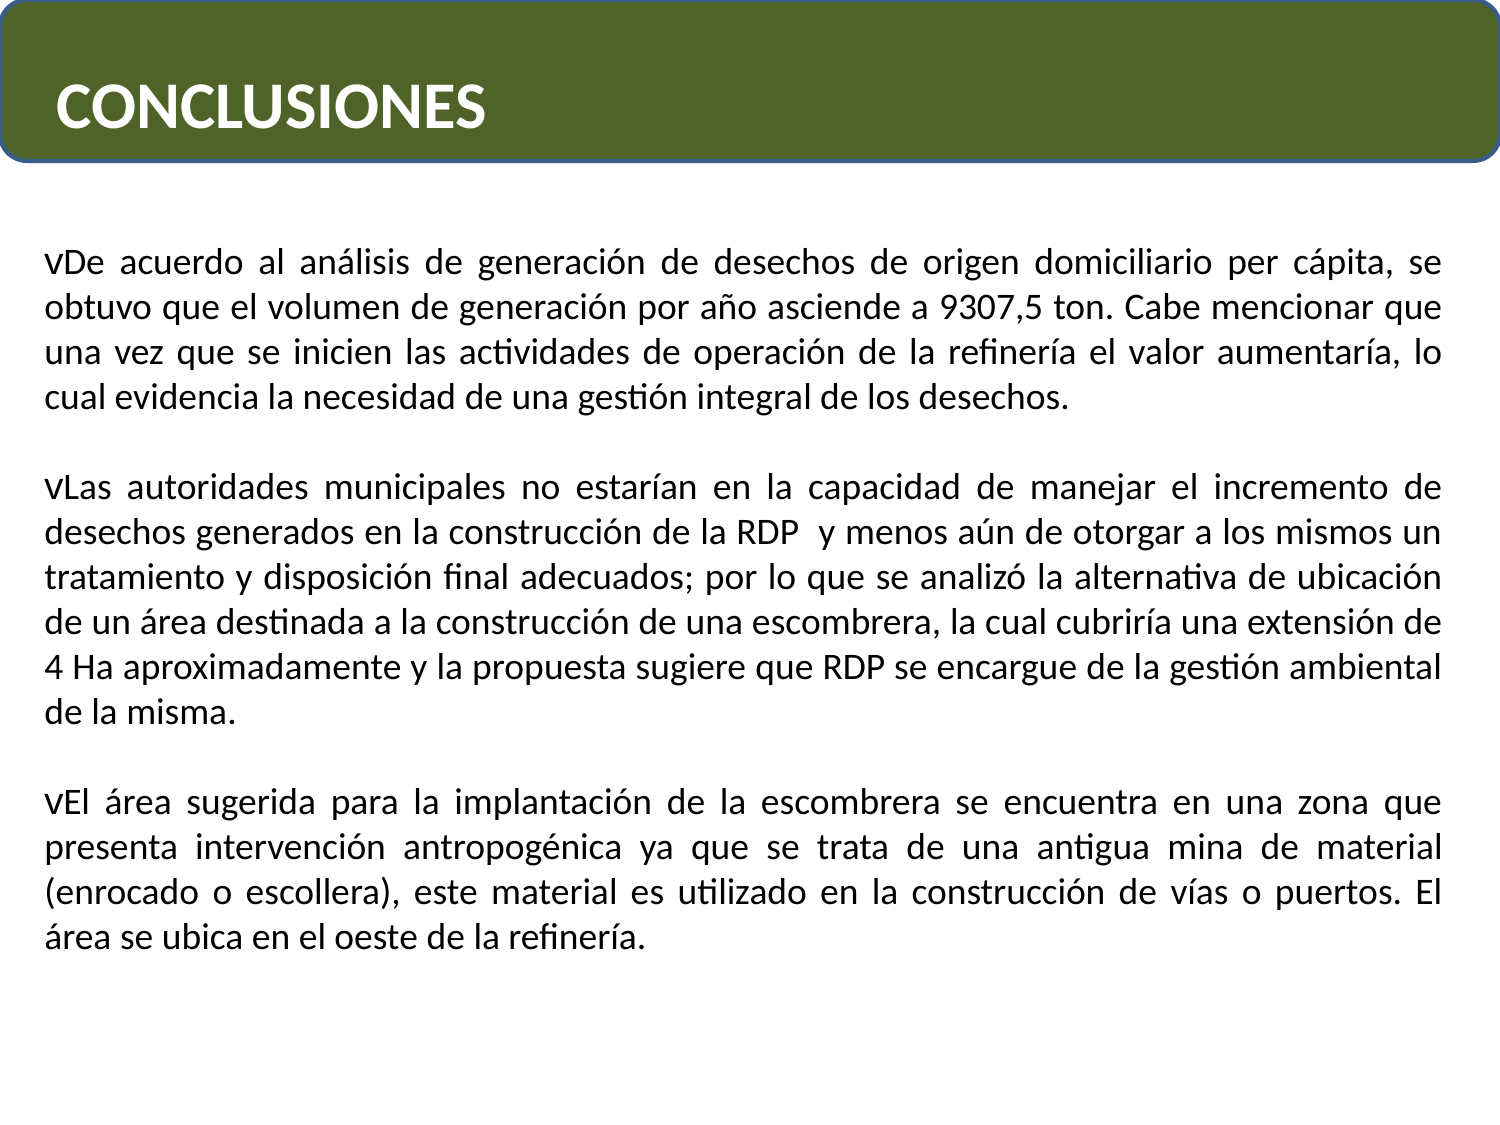

CONCLUSIONES
De acuerdo al análisis de generación de desechos de origen domiciliario per cápita, se obtuvo que el volumen de generación por año asciende a 9307,5 ton. Cabe mencionar que una vez que se inicien las actividades de operación de la refinería el valor aumentaría, lo cual evidencia la necesidad de una gestión integral de los desechos.
Las autoridades municipales no estarían en la capacidad de manejar el incremento de desechos generados en la construcción de la RDP y menos aún de otorgar a los mismos un tratamiento y disposición final adecuados; por lo que se analizó la alternativa de ubicación de un área destinada a la construcción de una escombrera, la cual cubriría una extensión de 4 Ha aproximadamente y la propuesta sugiere que RDP se encargue de la gestión ambiental de la misma.
El área sugerida para la implantación de la escombrera se encuentra en una zona que presenta intervención antropogénica ya que se trata de una antigua mina de material (enrocado o escollera), este material es utilizado en la construcción de vías o puertos. El área se ubica en el oeste de la refinería.